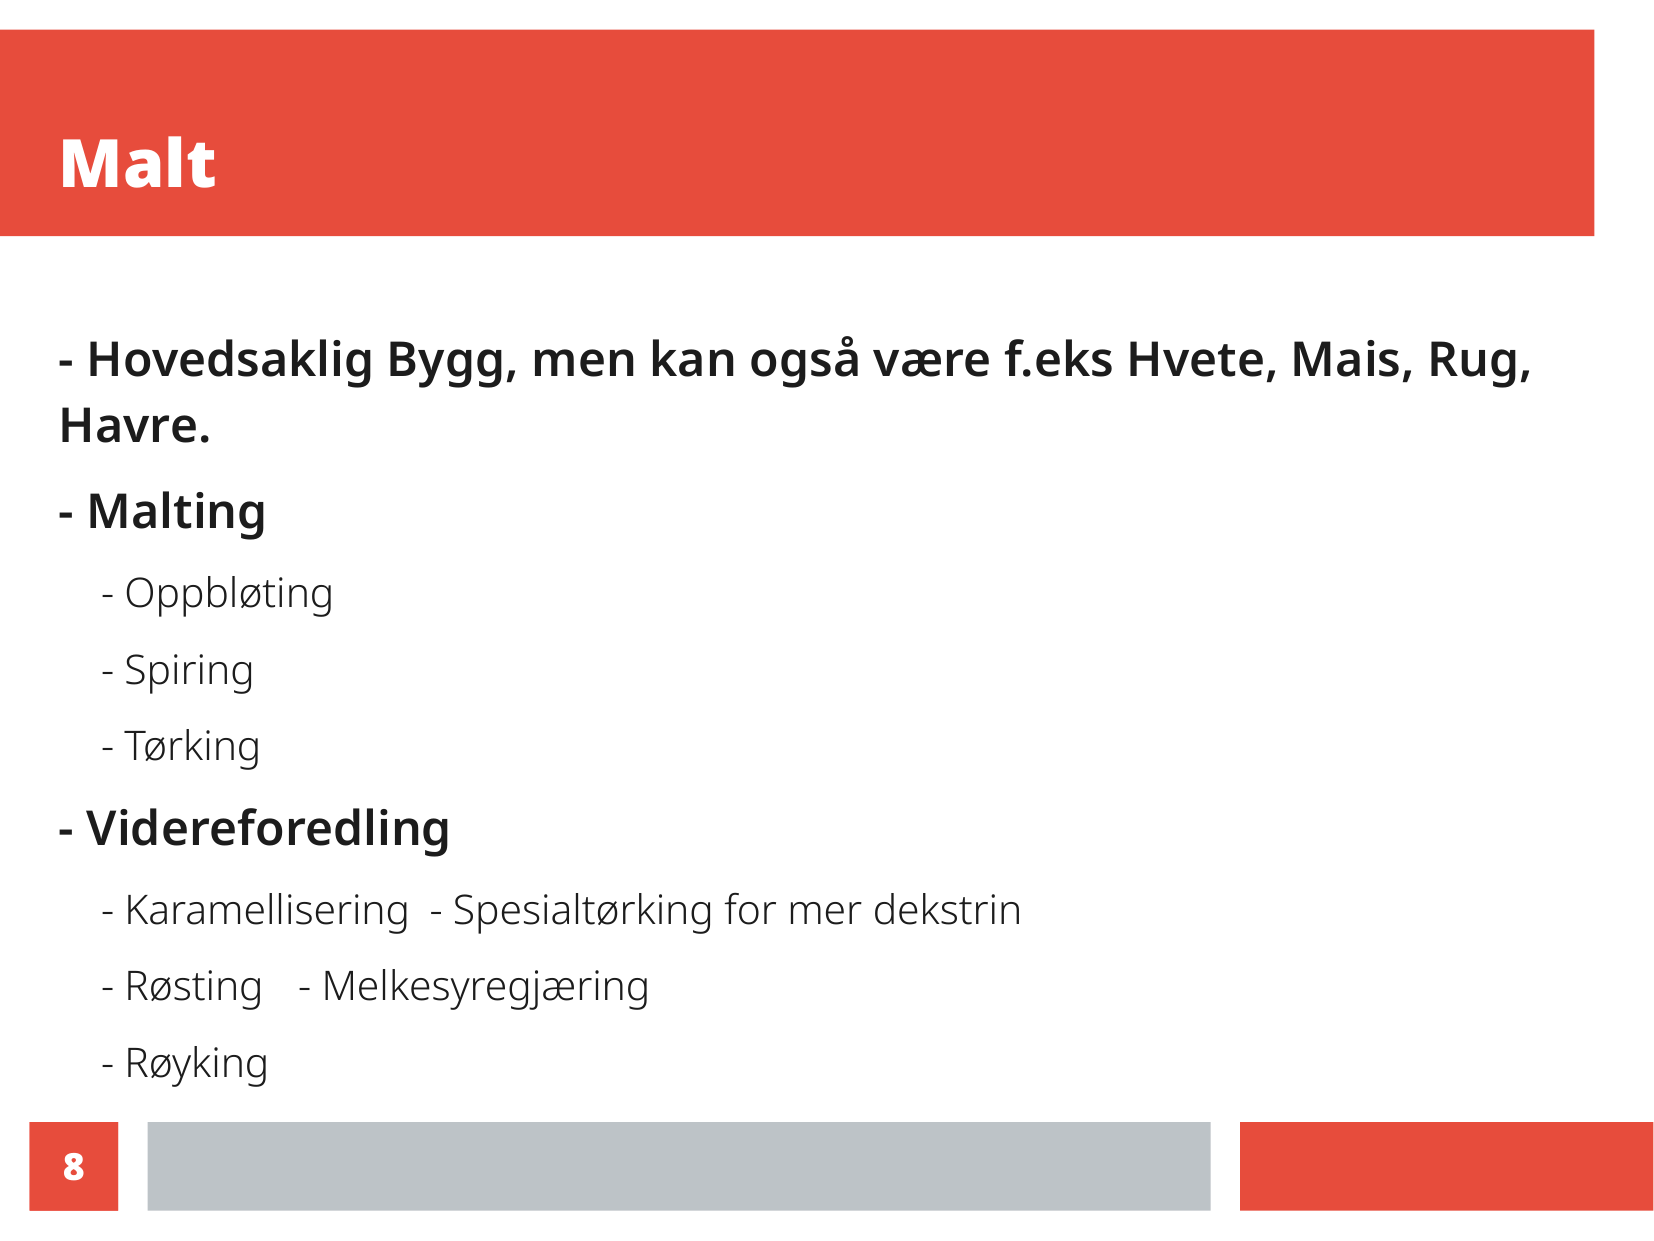

# Malt
- Hovedsaklig Bygg, men kan også være f.eks Hvete, Mais, Rug, Havre.
- Malting
- Oppbløting
- Spiring
- Tørking
- Videreforedling
- Karamellisering			- Spesialtørking for mer dekstrin
- Røsting						- Melkesyregjæring
- Røyking
8